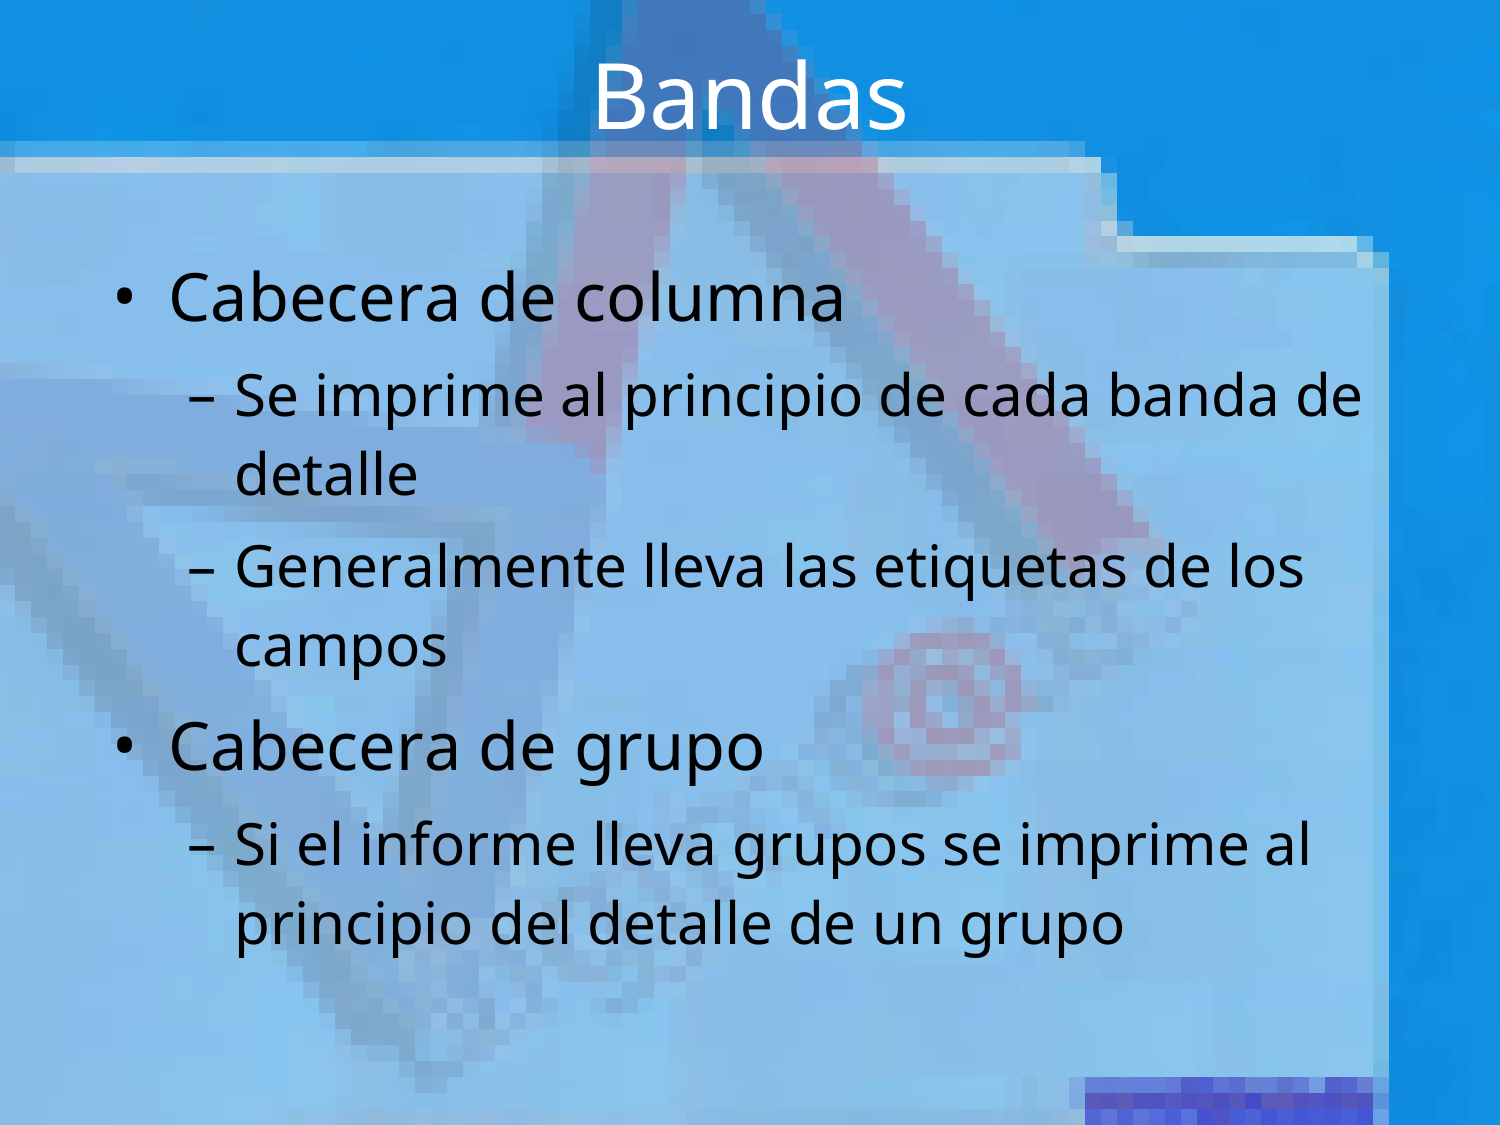

# Bandas
Cabecera de columna
Se imprime al principio de cada banda de detalle
Generalmente lleva las etiquetas de los campos
Cabecera de grupo
Si el informe lleva grupos se imprime al principio del detalle de un grupo